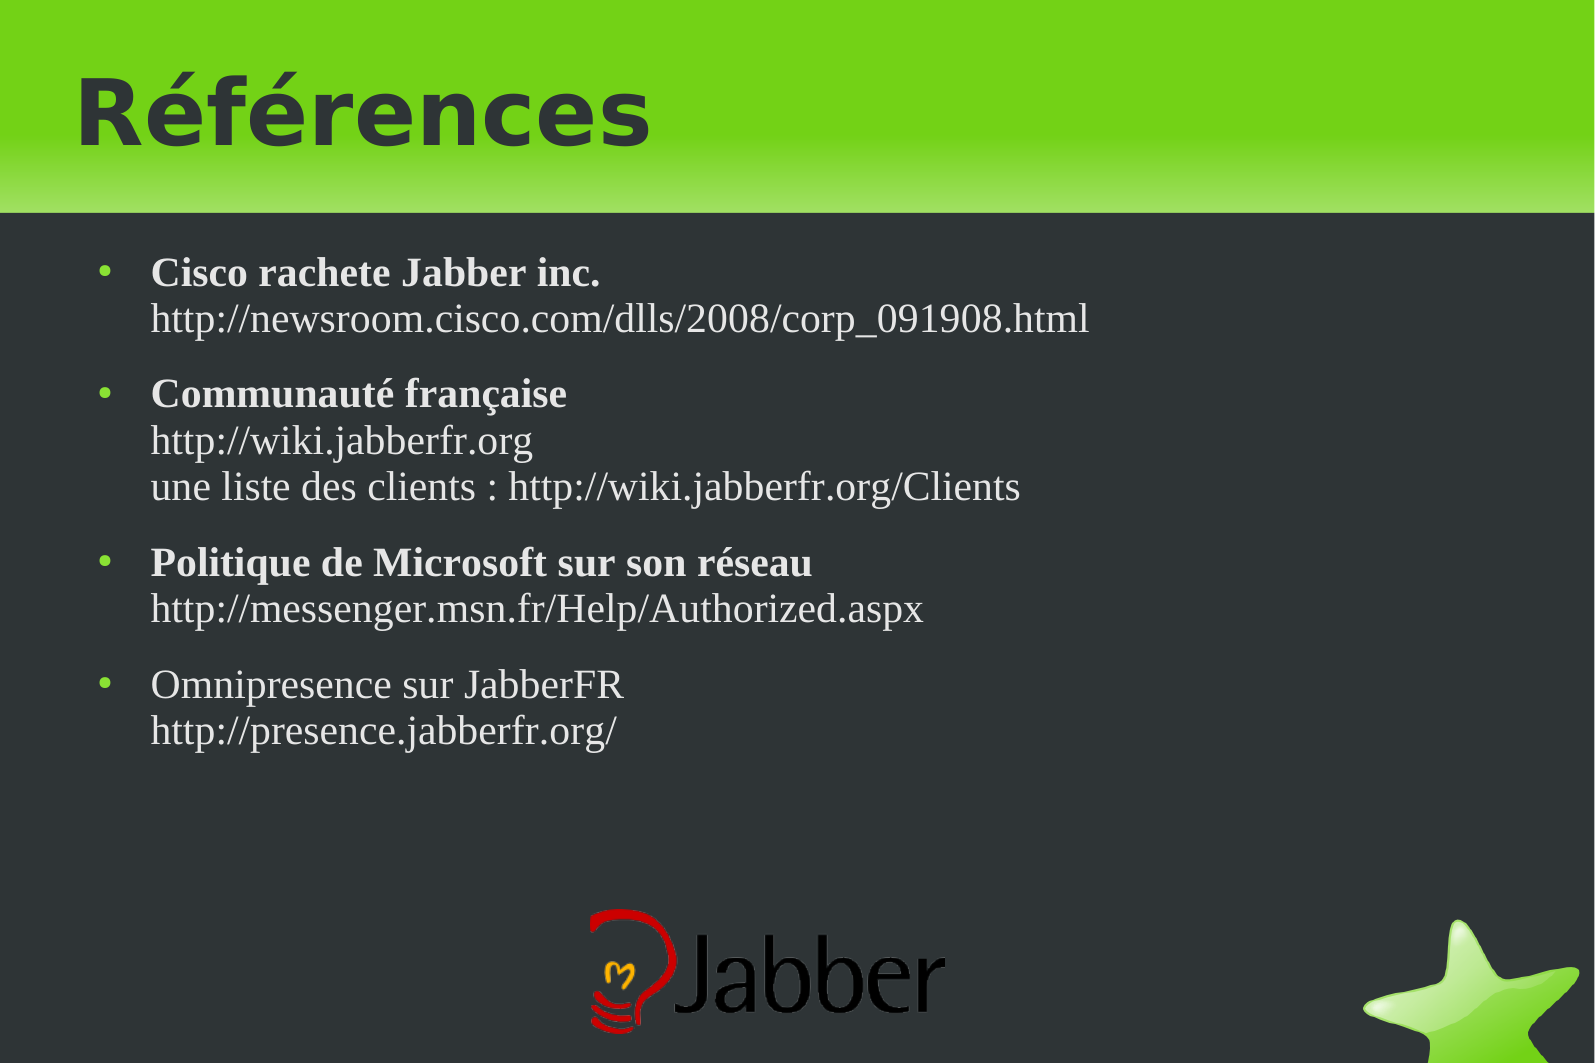

# Références
Cisco rachete Jabber inc.
http://newsroom.cisco.com/dlls/2008/corp_091908.html
Communauté française
http://wiki.jabberfr.org
une liste des clients : http://wiki.jabberfr.org/Clients
Politique de Microsoft sur son réseau
http://messenger.msn.fr/Help/Authorized.aspx
Omnipresence sur JabberFR
http://presence.jabberfr.org/